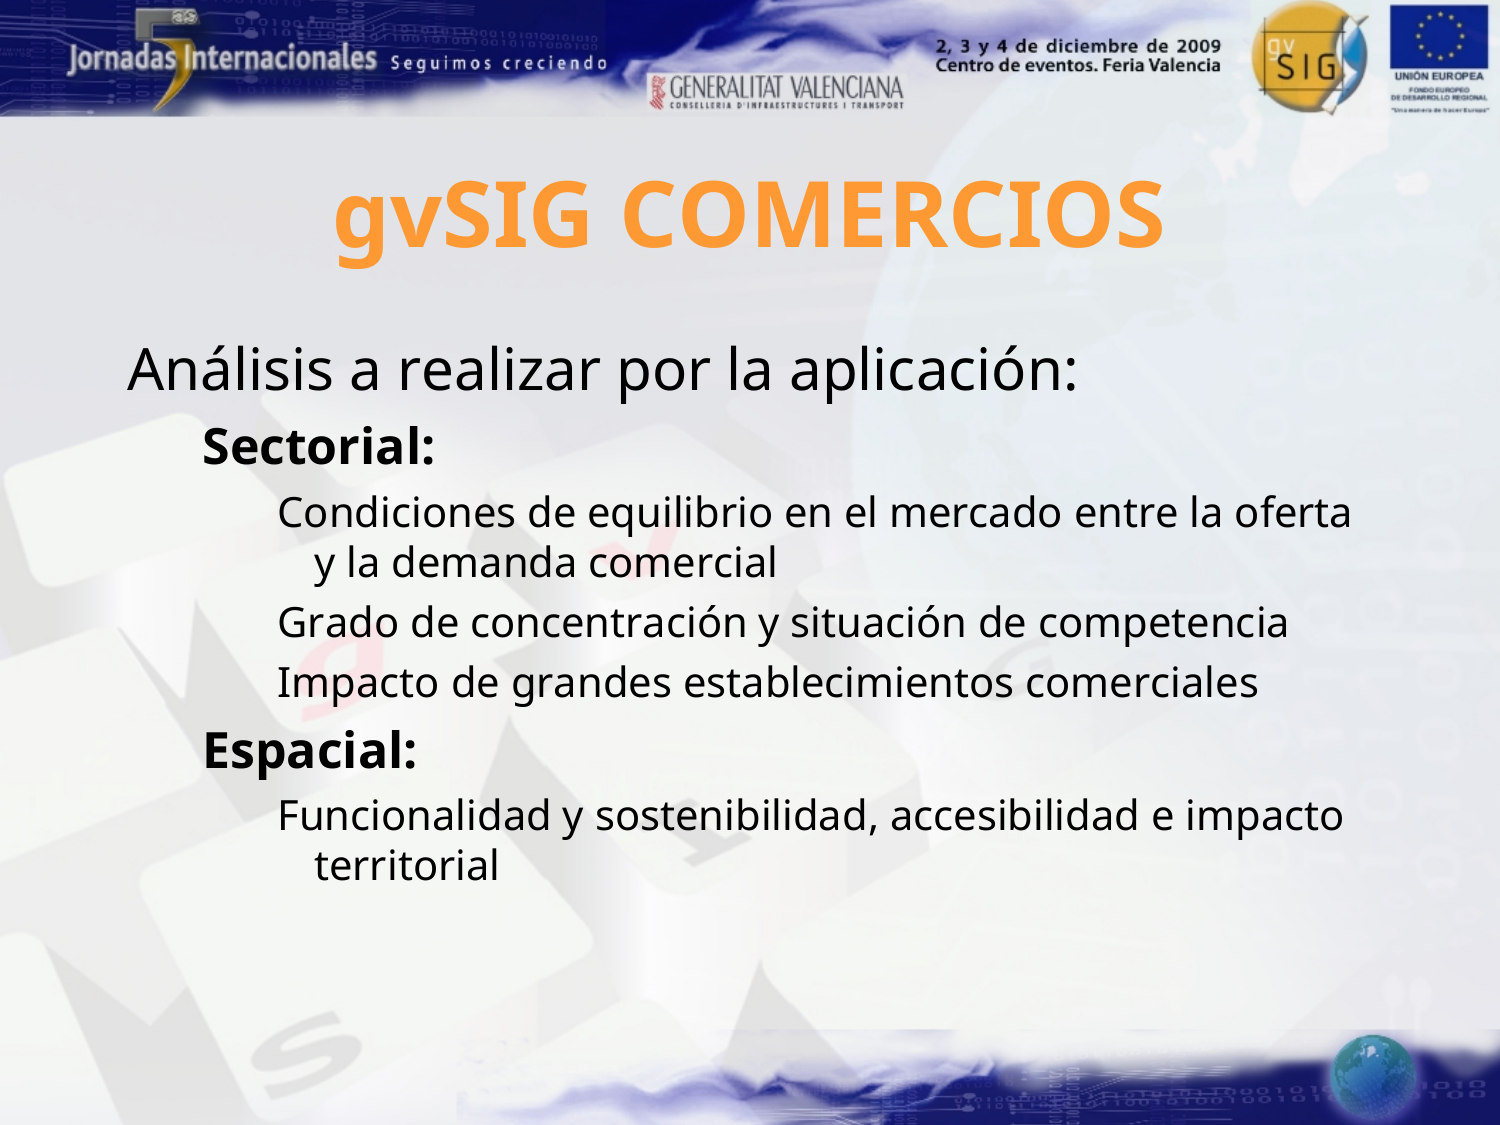

gvSIG COMERCIOS
Análisis a realizar por la aplicación:
Sectorial:
Condiciones de equilibrio en el mercado entre la oferta y la demanda comercial
Grado de concentración y situación de competencia
Impacto de grandes establecimientos comerciales
Espacial:
Funcionalidad y sostenibilidad, accesibilidad e impacto territorial